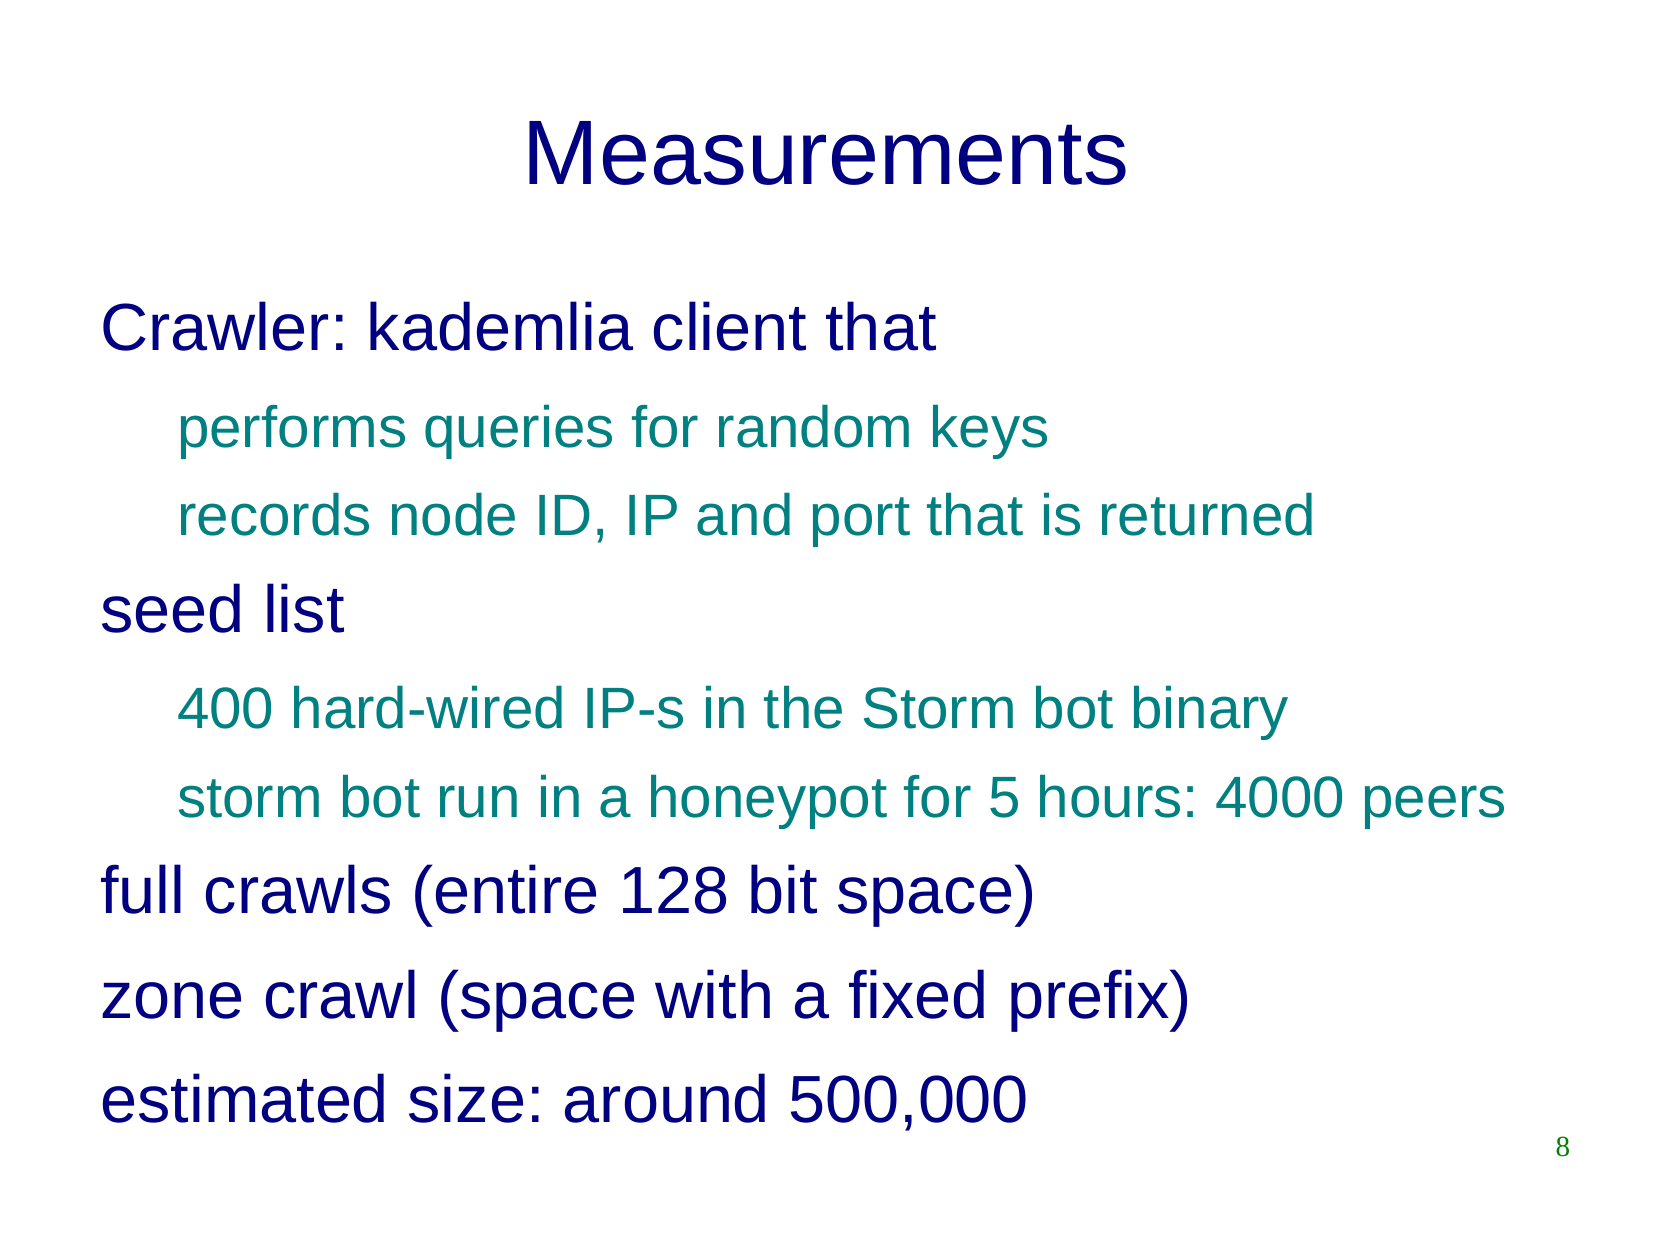

# Measurements
Crawler: kademlia client that
performs queries for random keys
records node ID, IP and port that is returned
seed list
400 hard-wired IP-s in the Storm bot binary
storm bot run in a honeypot for 5 hours: 4000 peers
full crawls (entire 128 bit space)
zone crawl (space with a fixed prefix)
estimated size: around 500,000
8